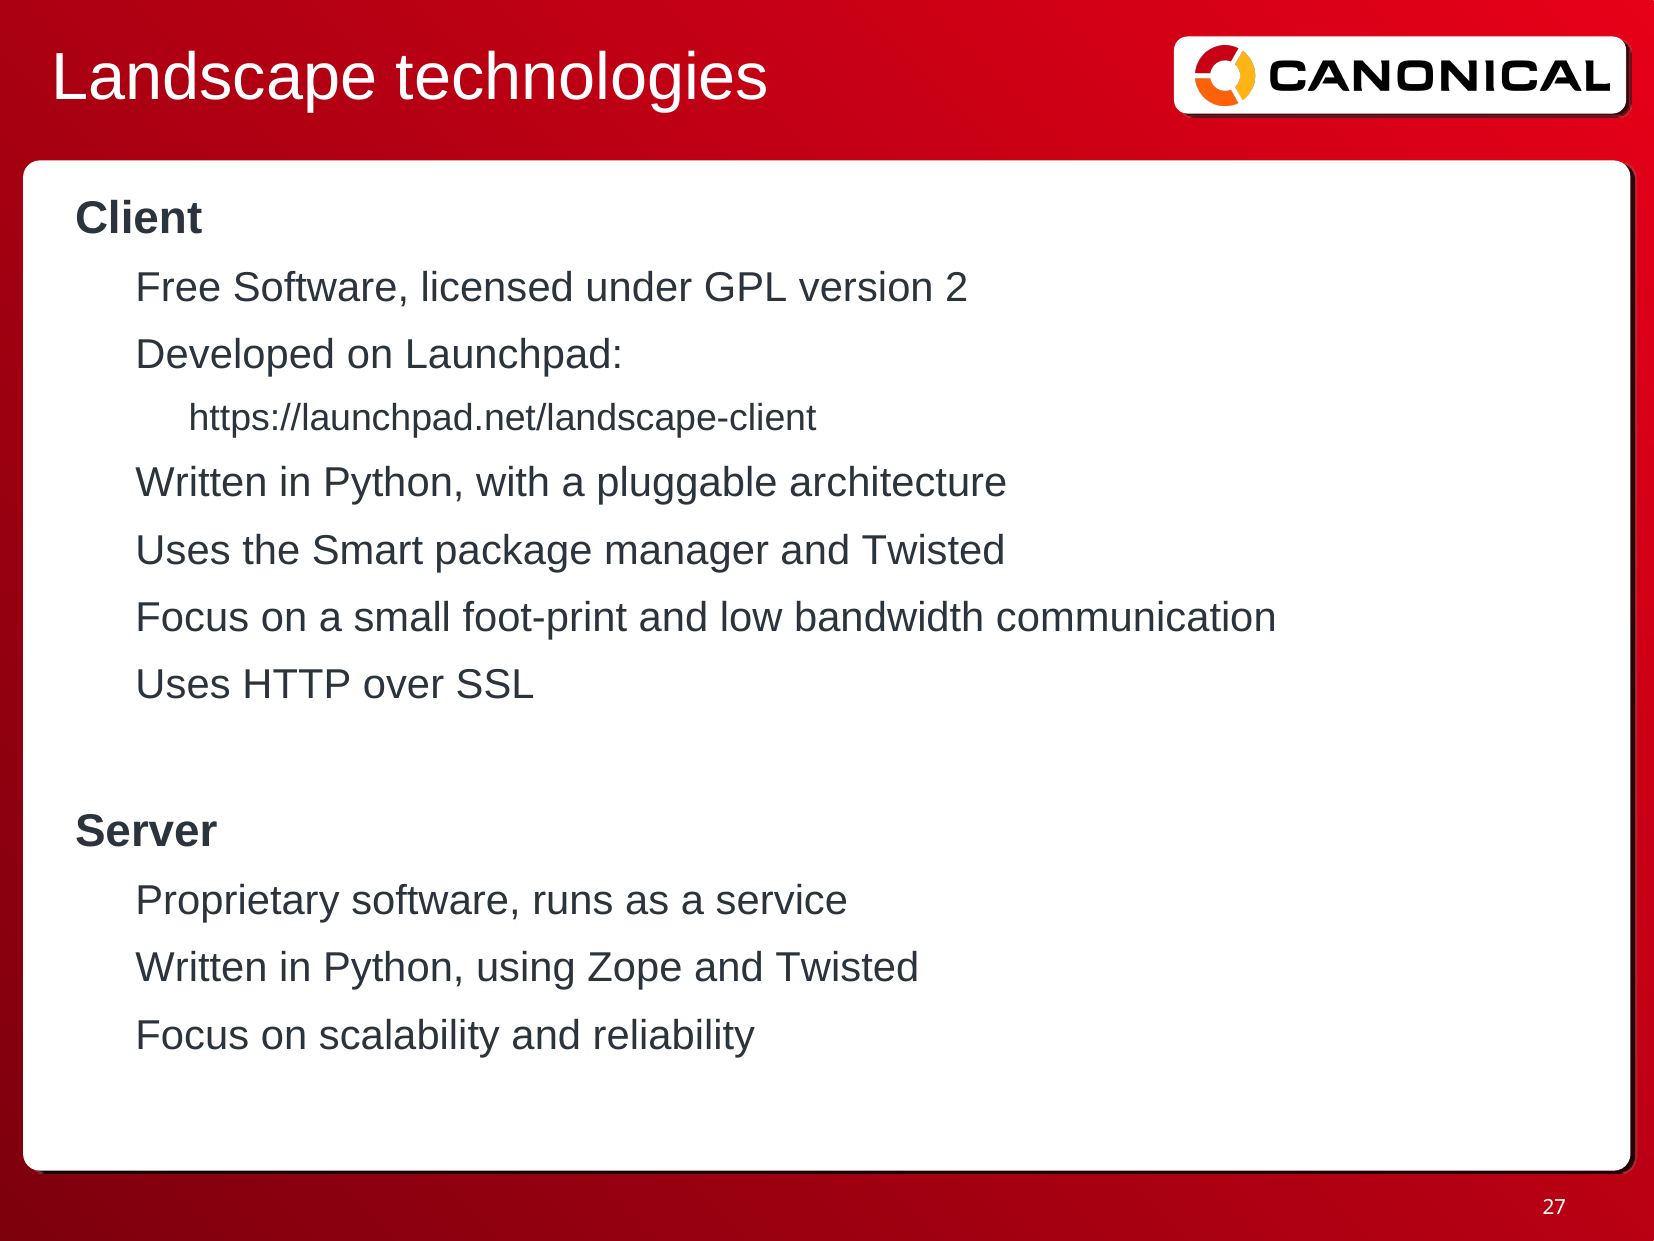

# Landscape technologies
Client
Free Software, licensed under GPL version 2
Developed on Launchpad:
https://launchpad.net/landscape-client
Written in Python, with a pluggable architecture
Uses the Smart package manager and Twisted
Focus on a small foot-print and low bandwidth communication
Uses HTTP over SSL
Server
Proprietary software, runs as a service
Written in Python, using Zope and Twisted
Focus on scalability and reliability
27